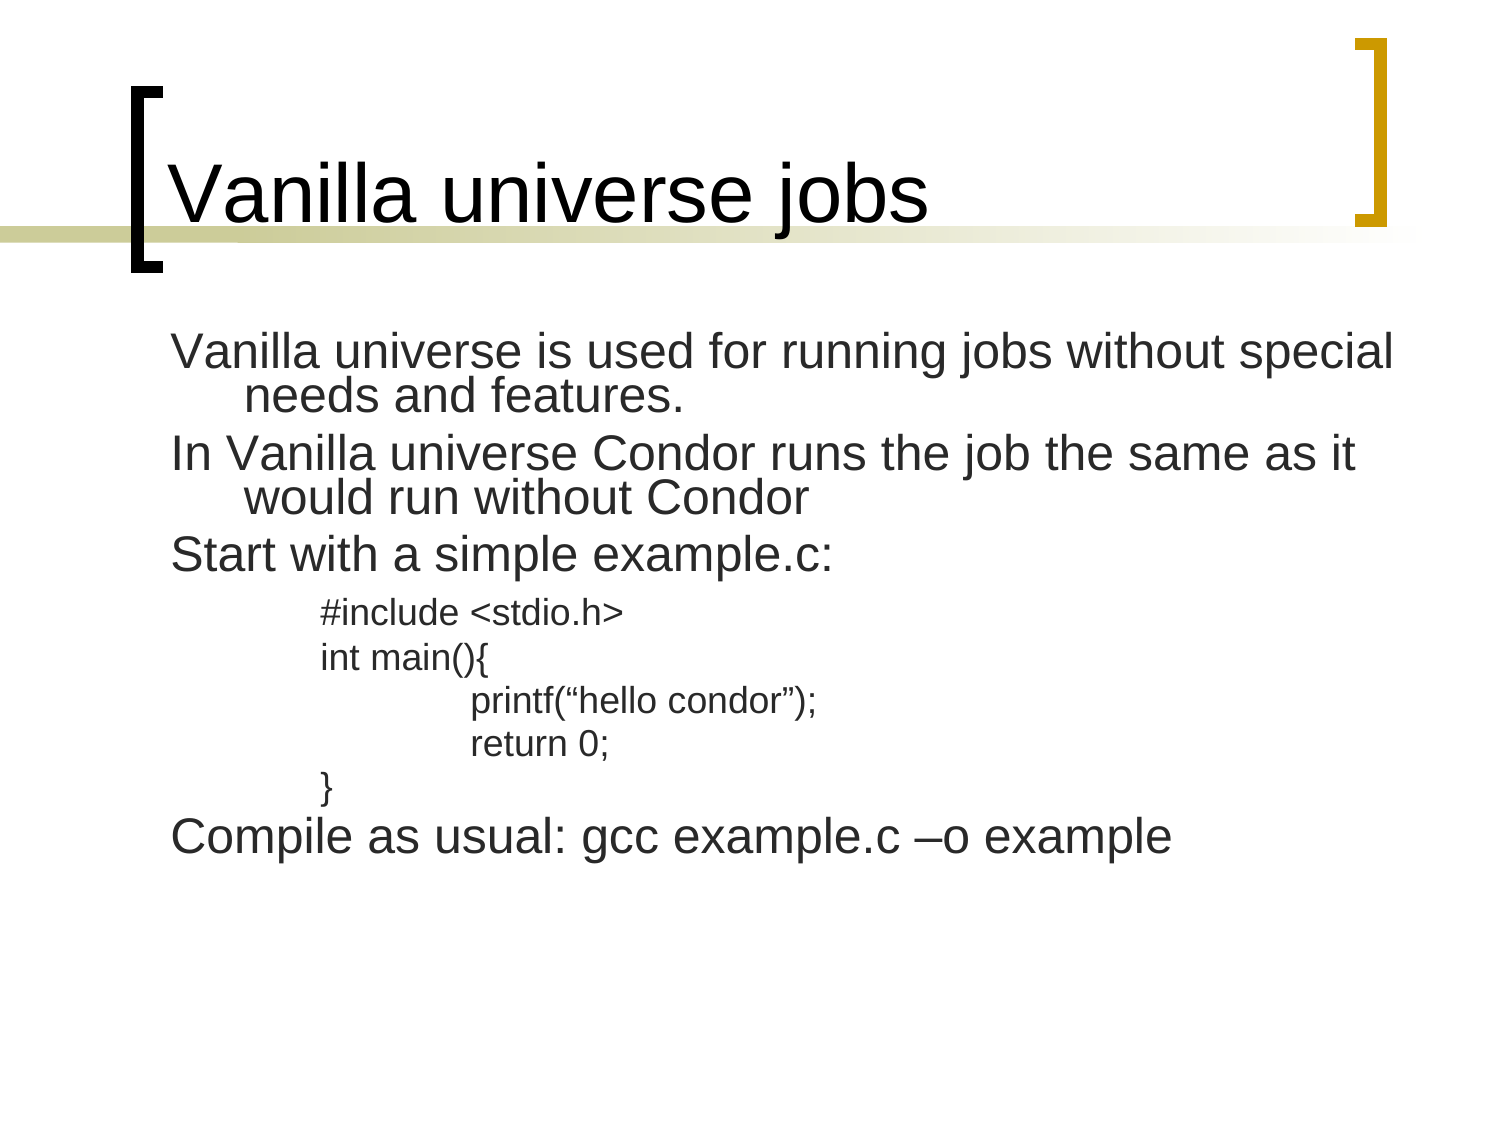

# Vanilla universe jobs
Vanilla universe is used for running jobs without special needs and features.
In Vanilla universe Condor runs the job the same as it would run without Condor
Start with a simple example.c:
		#include <stdio.h>
		int main(){
			printf(“hello condor”);
			return 0;
		}
Compile as usual: gcc example.c –o example